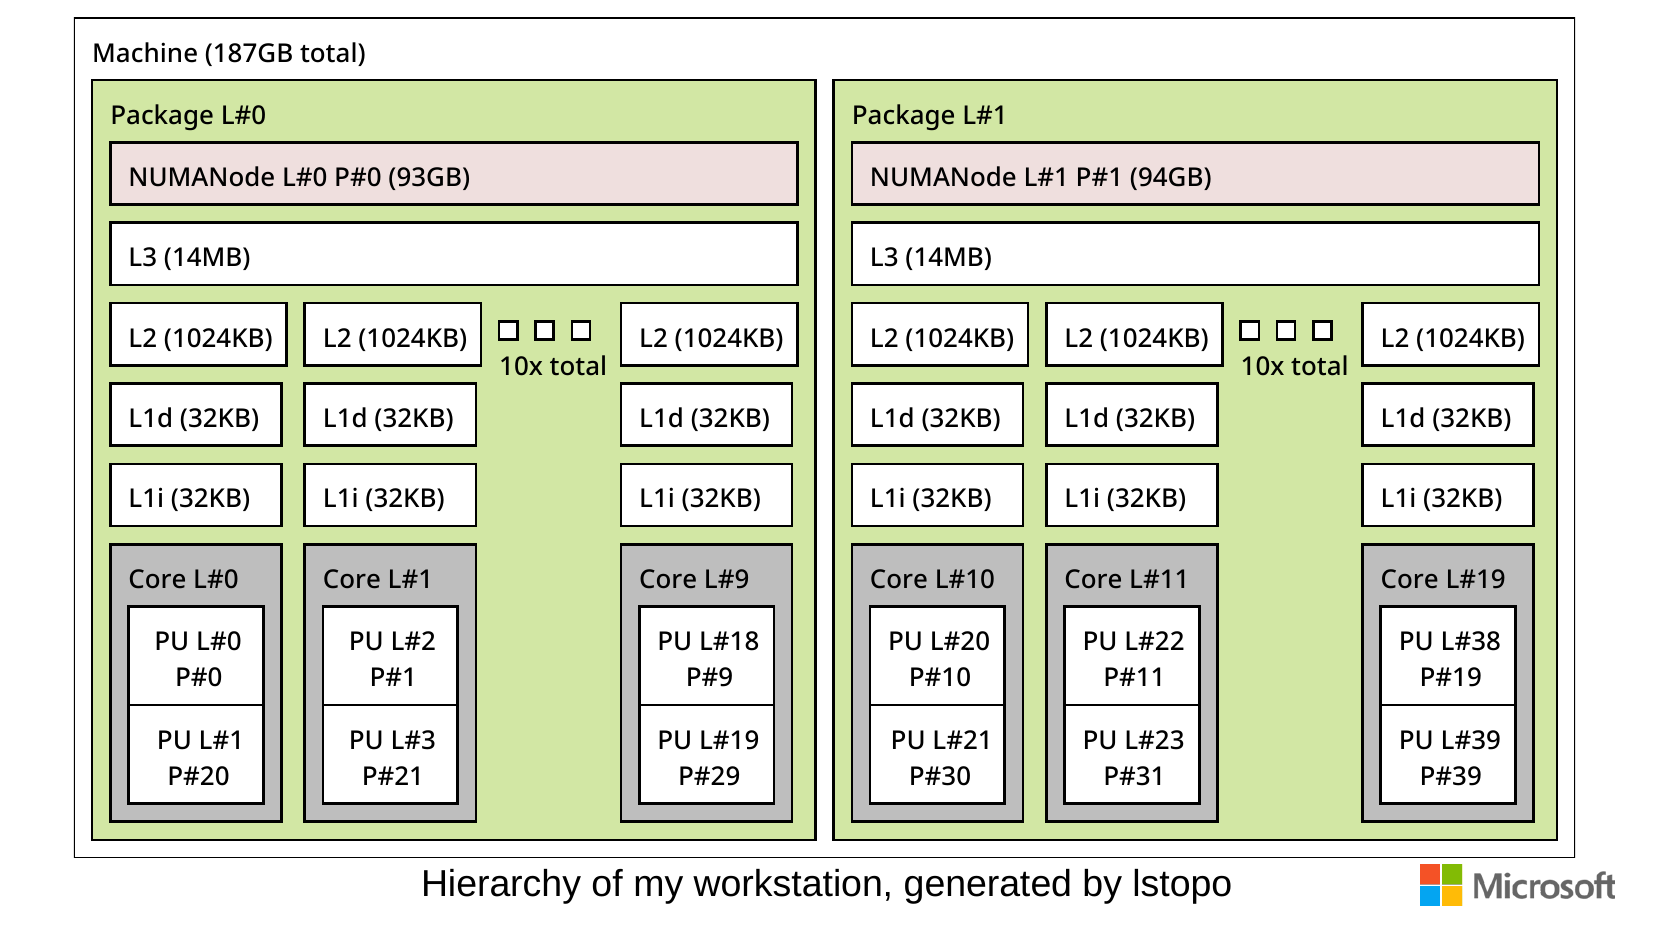

Hierarchy of my workstation, generated by lstopo